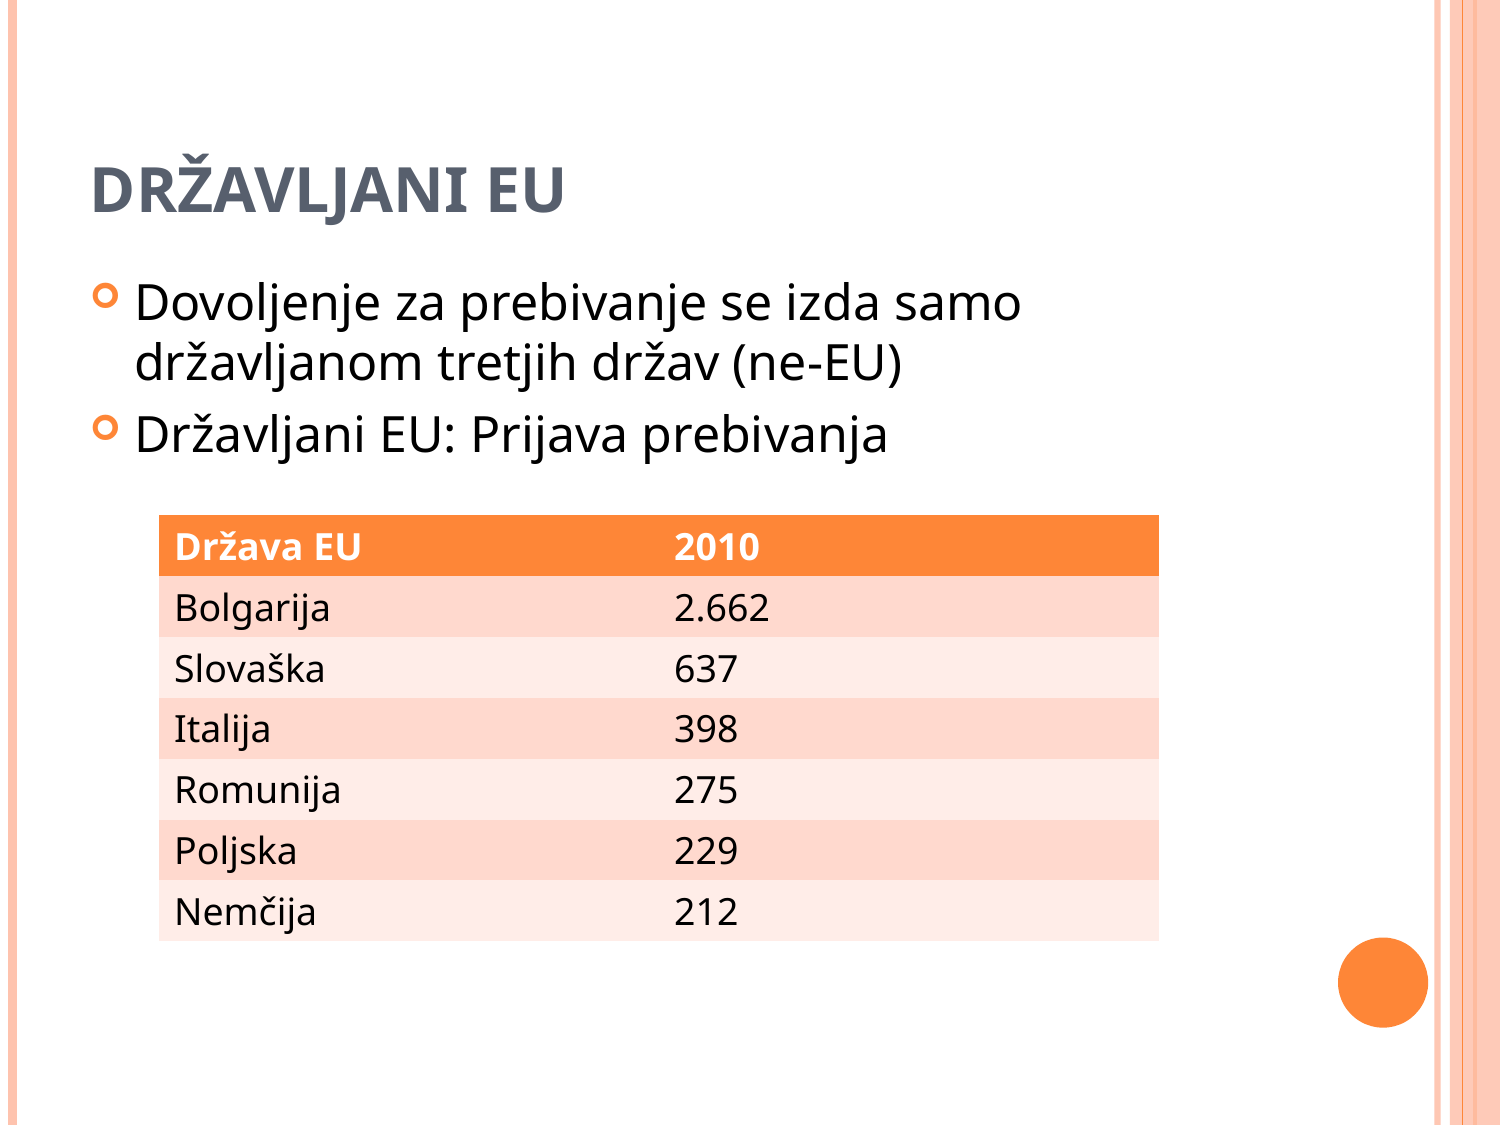

# DRŽAVLJANI EU
Dovoljenje za prebivanje se izda samo državljanom tretjih držav (ne-EU)
Državljani EU: Prijava prebivanja
| Država EU | 2010 |
| --- | --- |
| Bolgarija | 2.662 |
| Slovaška | 637 |
| Italija | 398 |
| Romunija | 275 |
| Poljska | 229 |
| Nemčija | 212 |